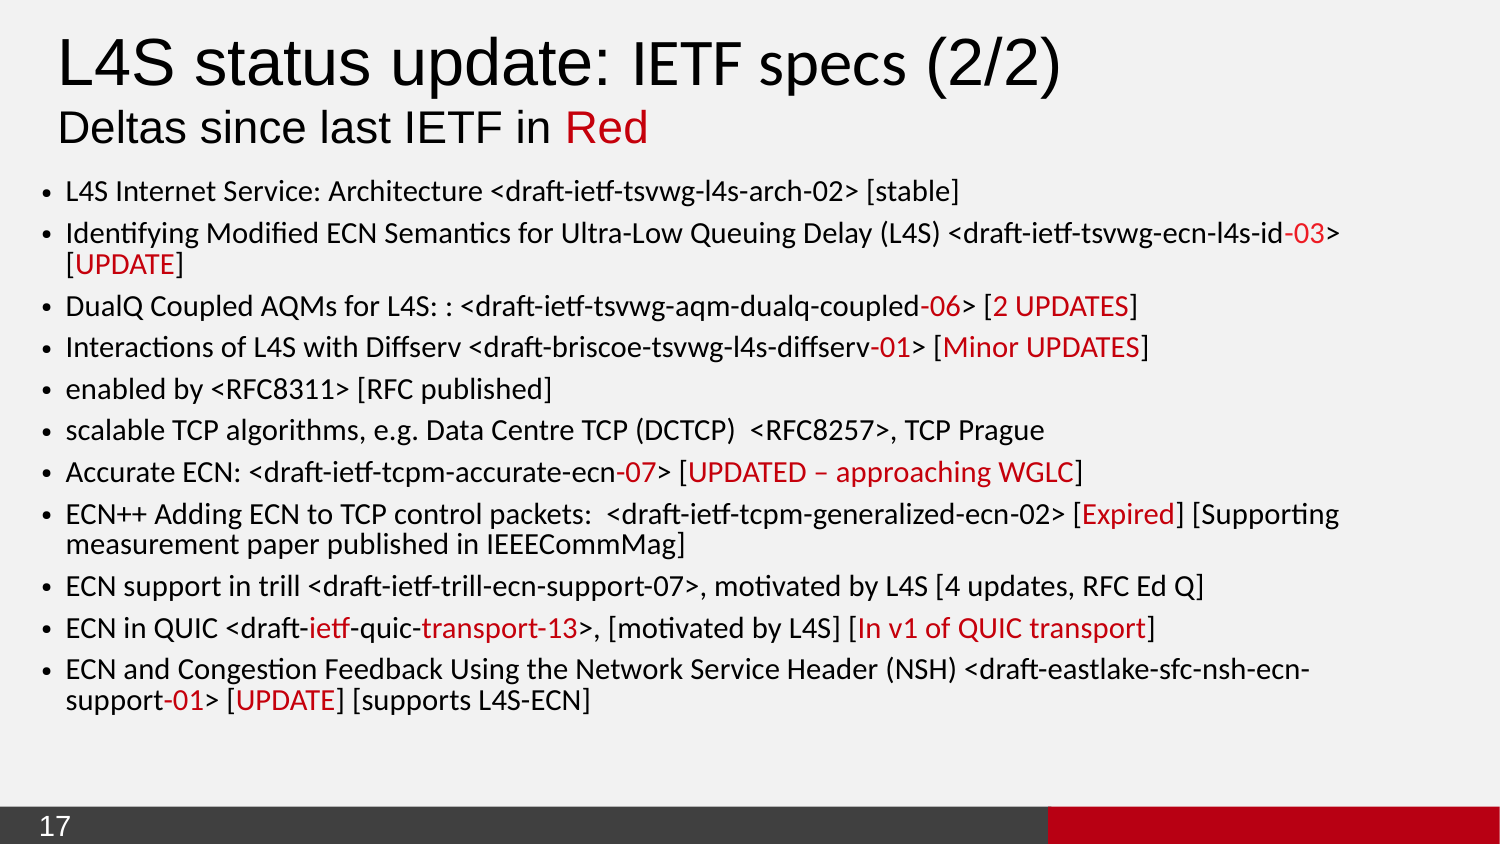

# L4S status update: IETF specs (2/2) Deltas since last IETF in Red
L4S Internet Service: Architecture <draft-ietf-tsvwg-l4s-arch-02> [stable]
Identifying Modified ECN Semantics for Ultra-Low Queuing Delay (L4S) <draft-ietf-tsvwg-ecn-l4s-id-03> [UPDATE]
DualQ Coupled AQMs for L4S: : <draft-ietf-tsvwg-aqm-dualq-coupled-06> [2 UPDATES]
Interactions of L4S with Diffserv <draft-briscoe-tsvwg-l4s-diffserv-01> [Minor UPDATES]
enabled by <RFC8311> [RFC published]
scalable TCP algorithms, e.g. Data Centre TCP (DCTCP) <RFC8257>, TCP Prague
Accurate ECN: <draft-ietf-tcpm-accurate-ecn-07> [UPDATED – approaching WGLC]
ECN++ Adding ECN to TCP control packets: <draft-ietf-tcpm-generalized-ecn-02> [Expired] [Supporting measurement paper published in IEEECommMag]
ECN support in trill <draft-ietf-trill-ecn-support-07>, motivated by L4S [4 updates, RFC Ed Q]
ECN in QUIC <draft-ietf-quic-transport-13>, [motivated by L4S] [In v1 of QUIC transport]
ECN and Congestion Feedback Using the Network Service Header (NSH) <draft-eastlake-sfc-nsh-ecn-support-01> [UPDATE] [supports L4S-ECN]
17